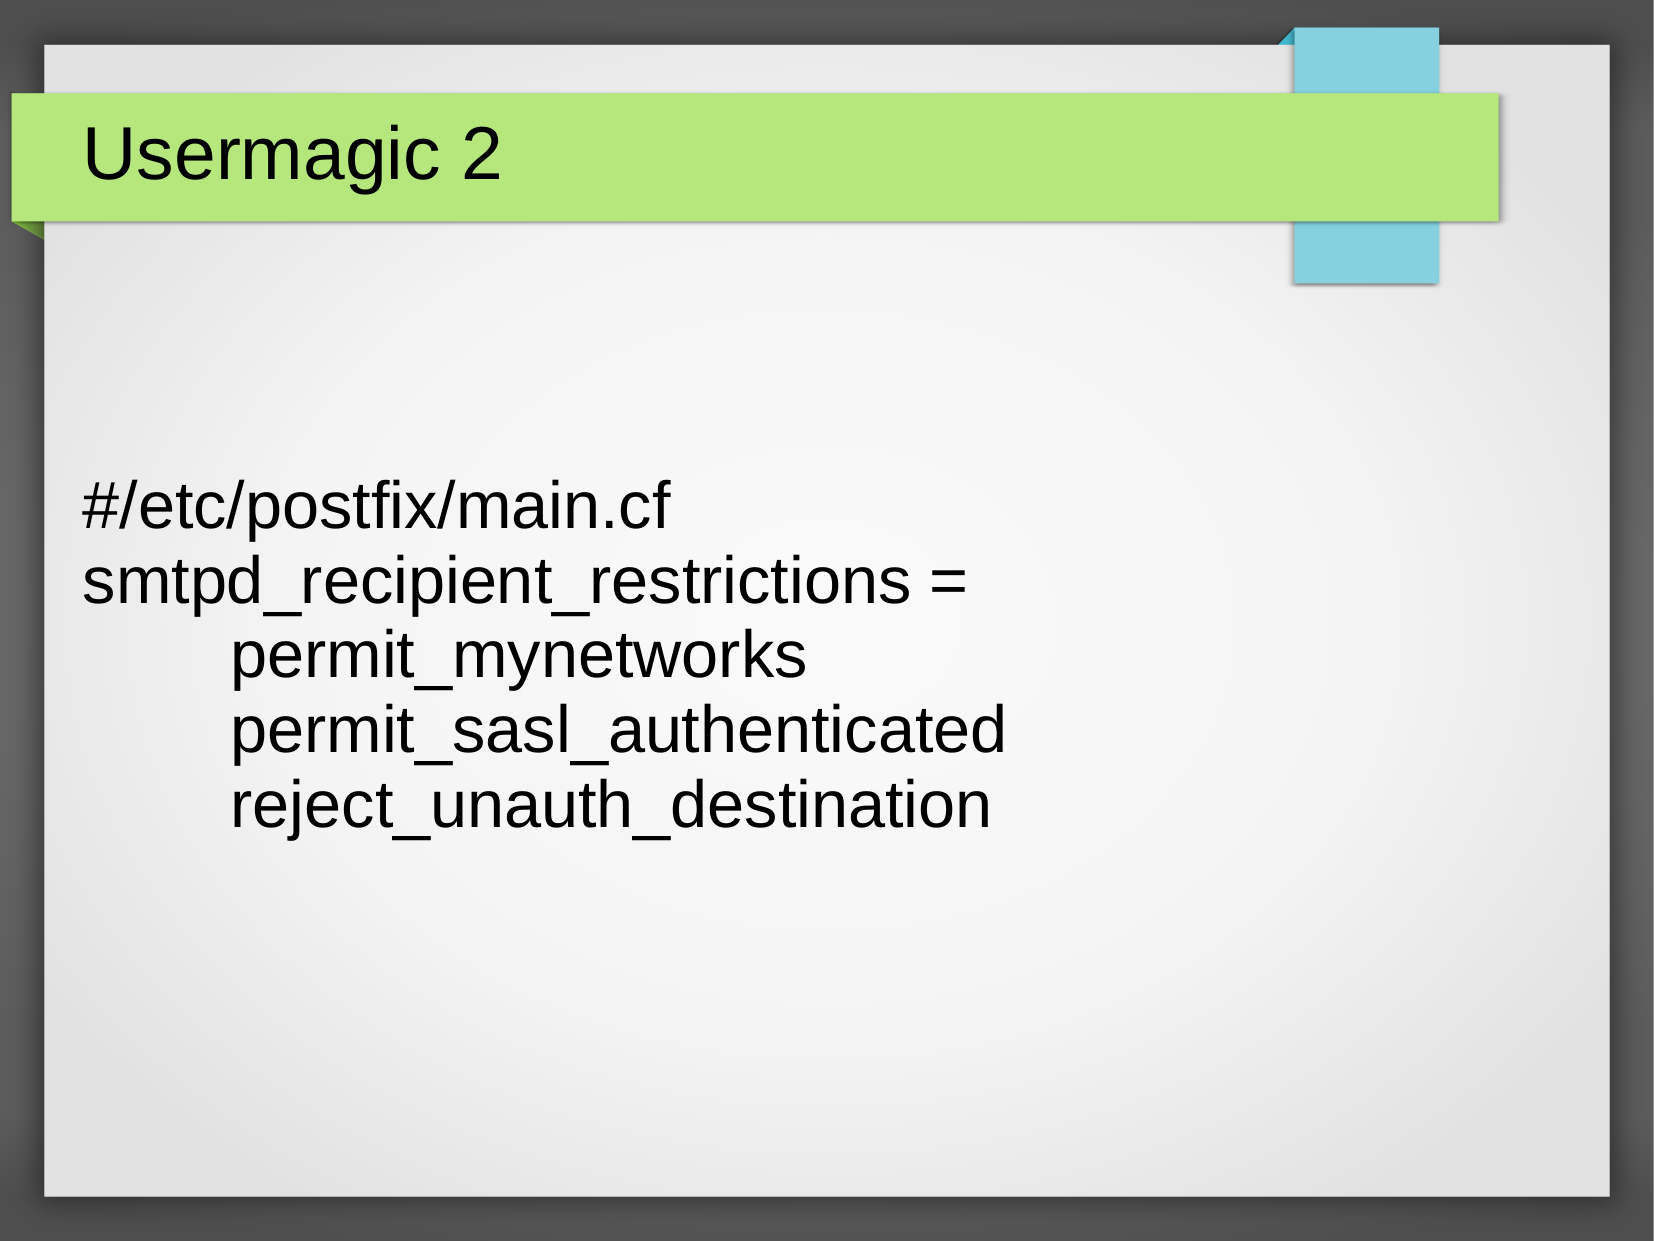

# Usermagic 2
#/etc/postfix/main.cf
smtpd_recipient_restrictions =
 permit_mynetworks
 permit_sasl_authenticated
 reject_unauth_destination